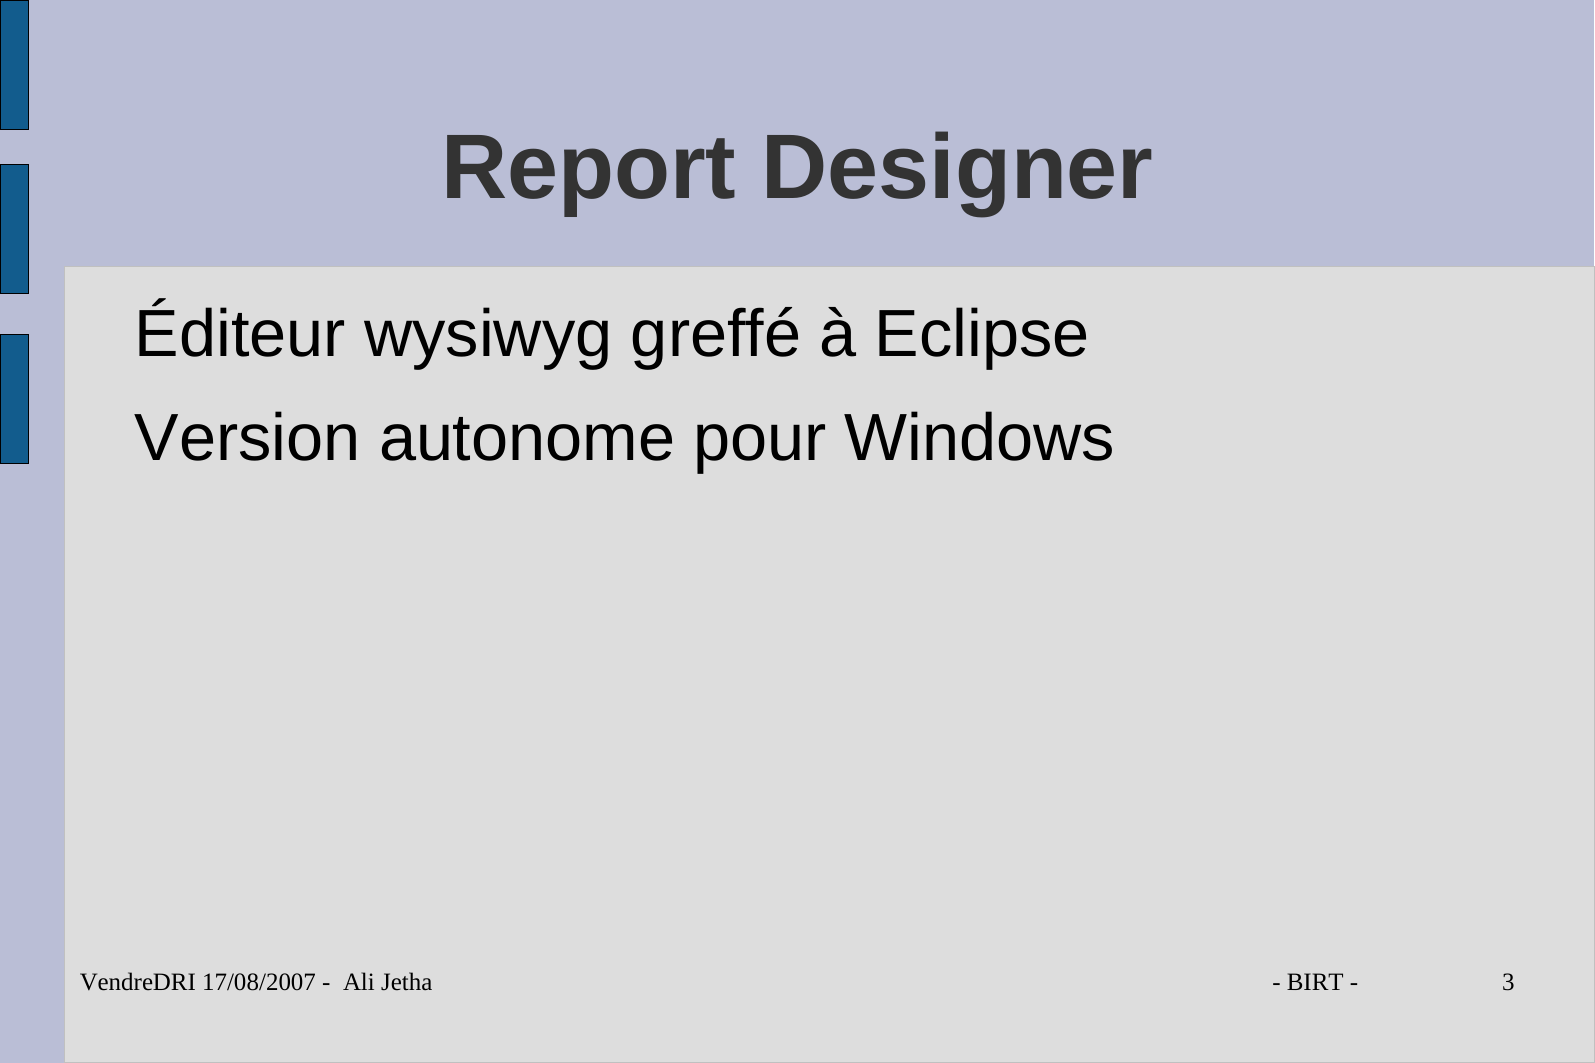

# Report Designer
Éditeur wysiwyg greffé à Eclipse
Version autonome pour Windows
VendreDRI 17/08/2007 - Ali Jetha
- BIRT -
3